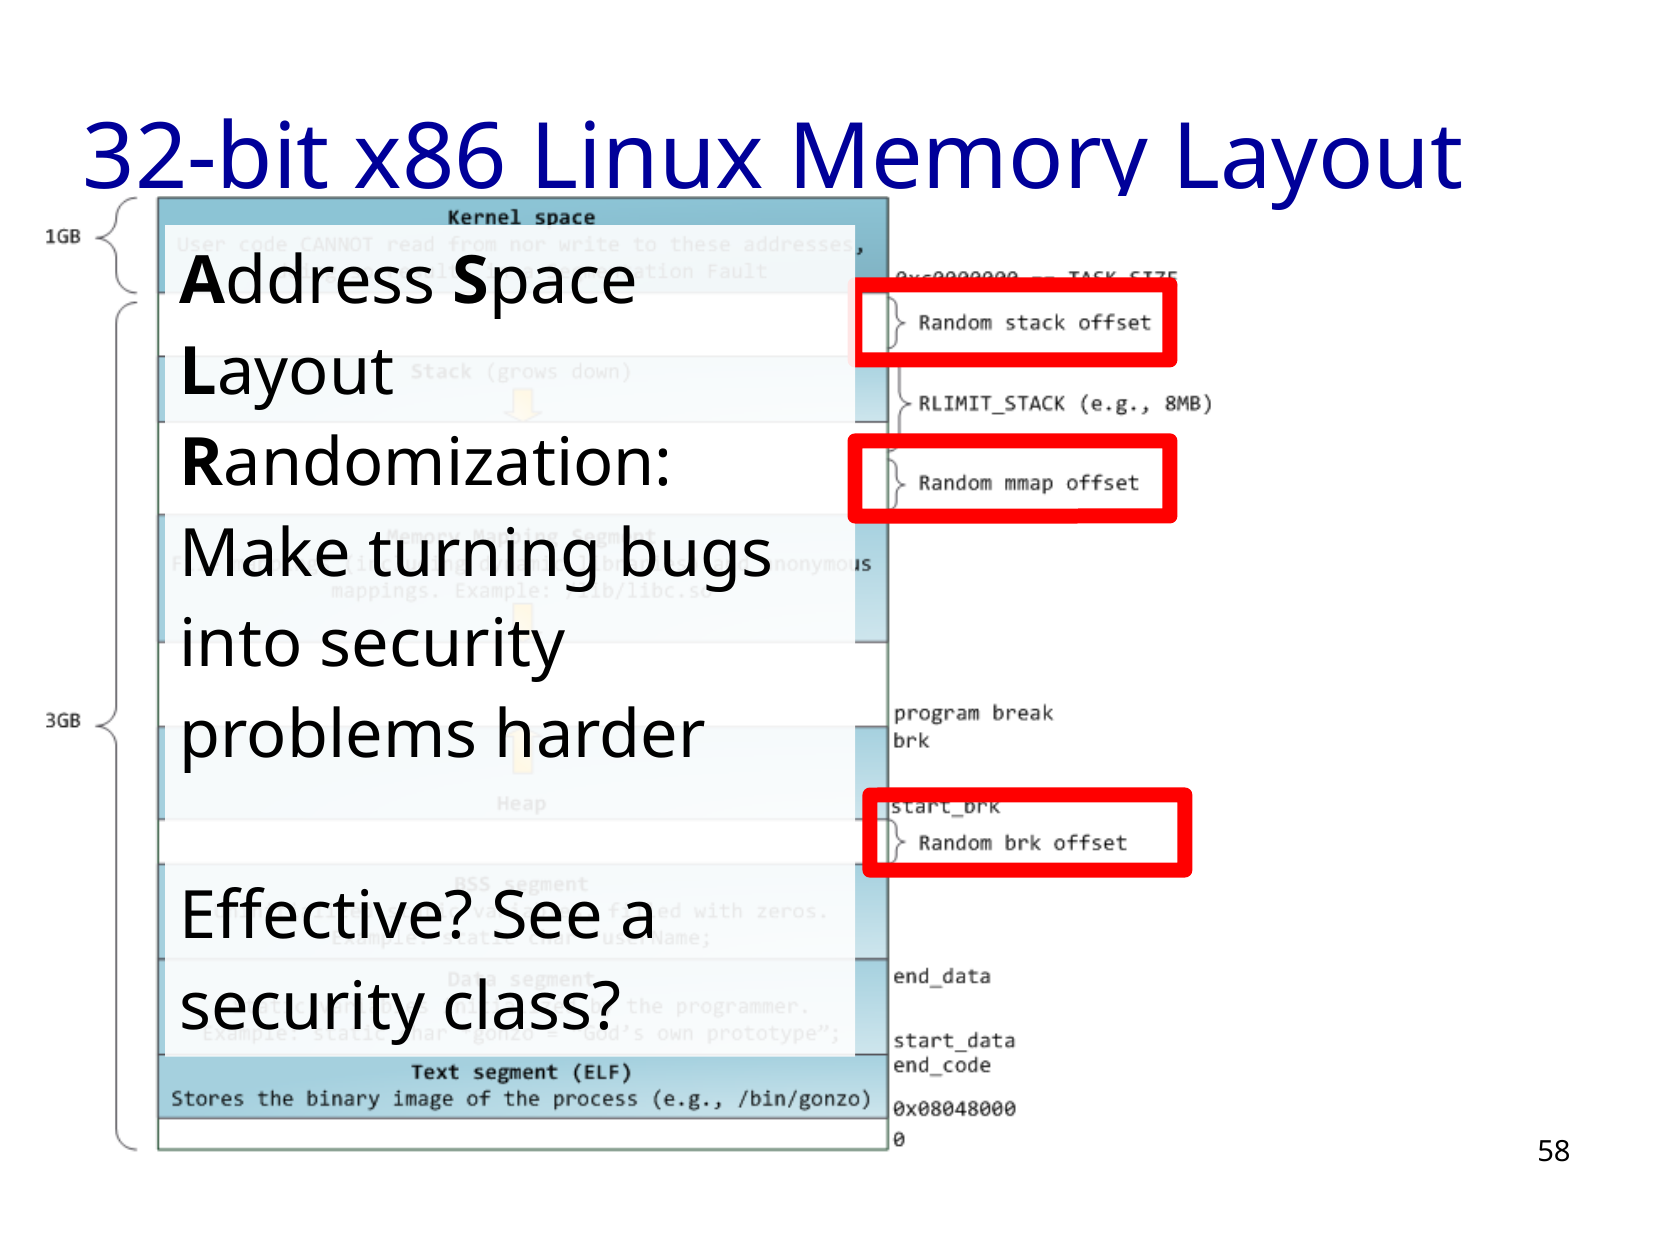

# 32-bit x86 Linux Memory Layout
Address Space Layout Randomization: Make turning bugs into security problems harder
Effective? See a security class?
58